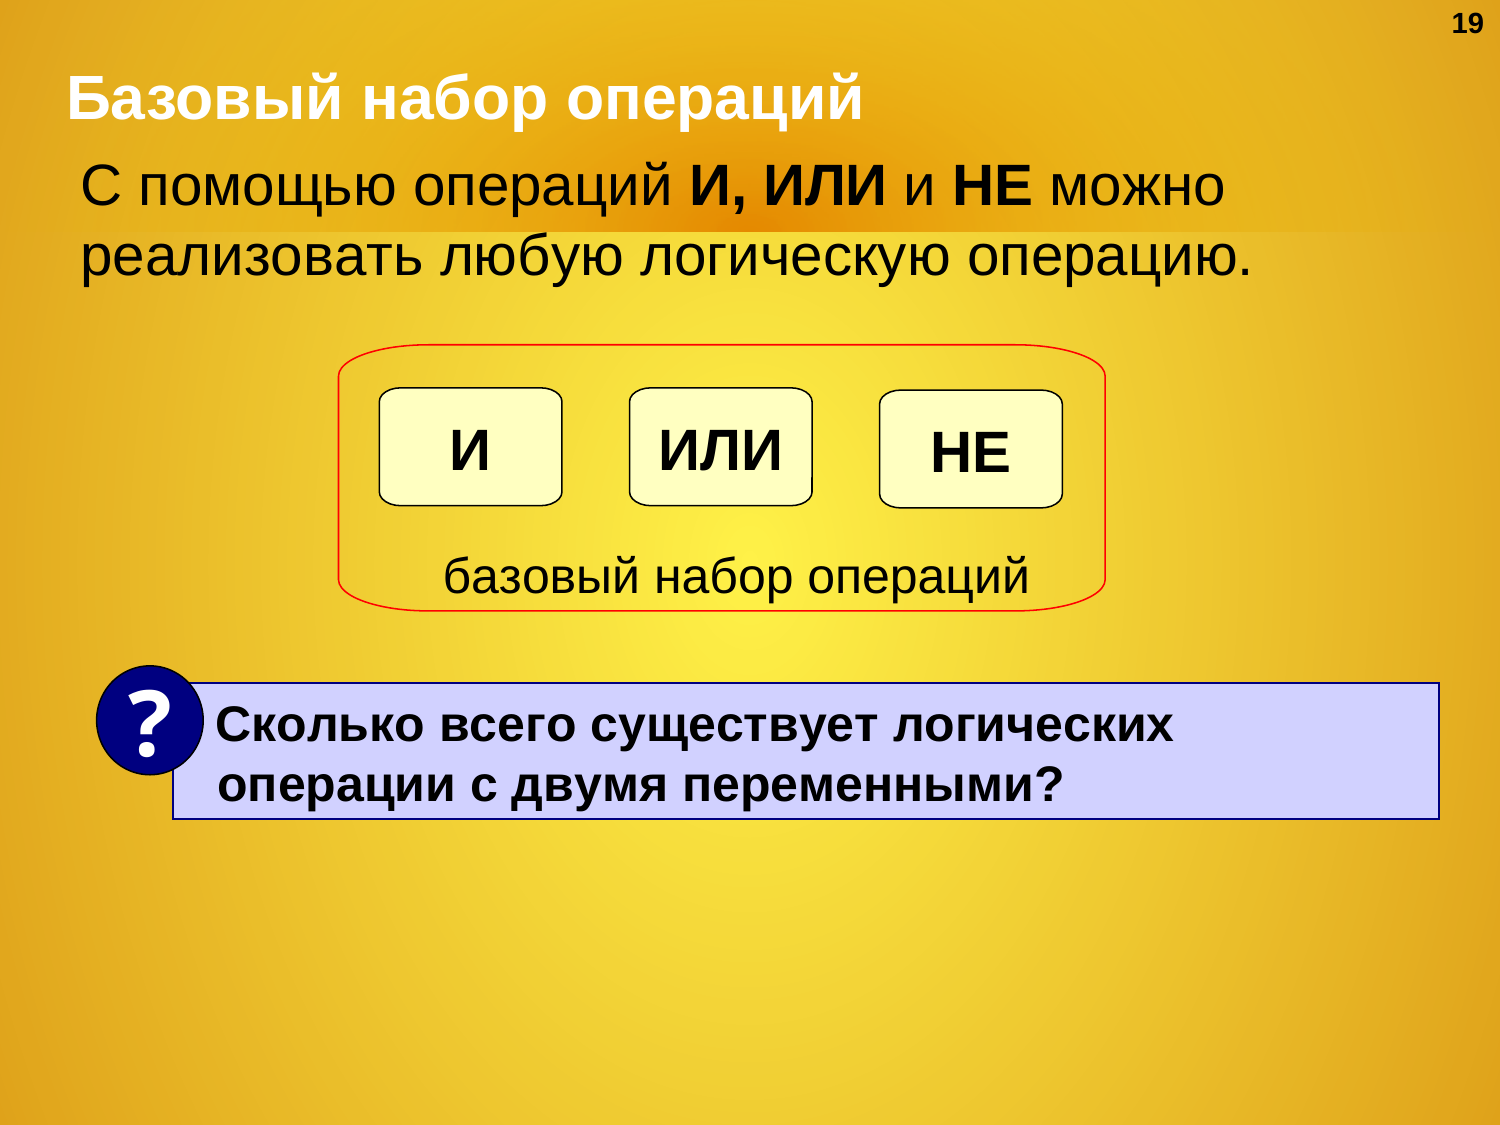

# Базовый набор операций
С помощью операций И, ИЛИ и НЕ можно реализовать любую логическую операцию.
И
ИЛИ
НЕ
базовый набор операций
?
 Сколько всего существует логических операции с двумя переменными?